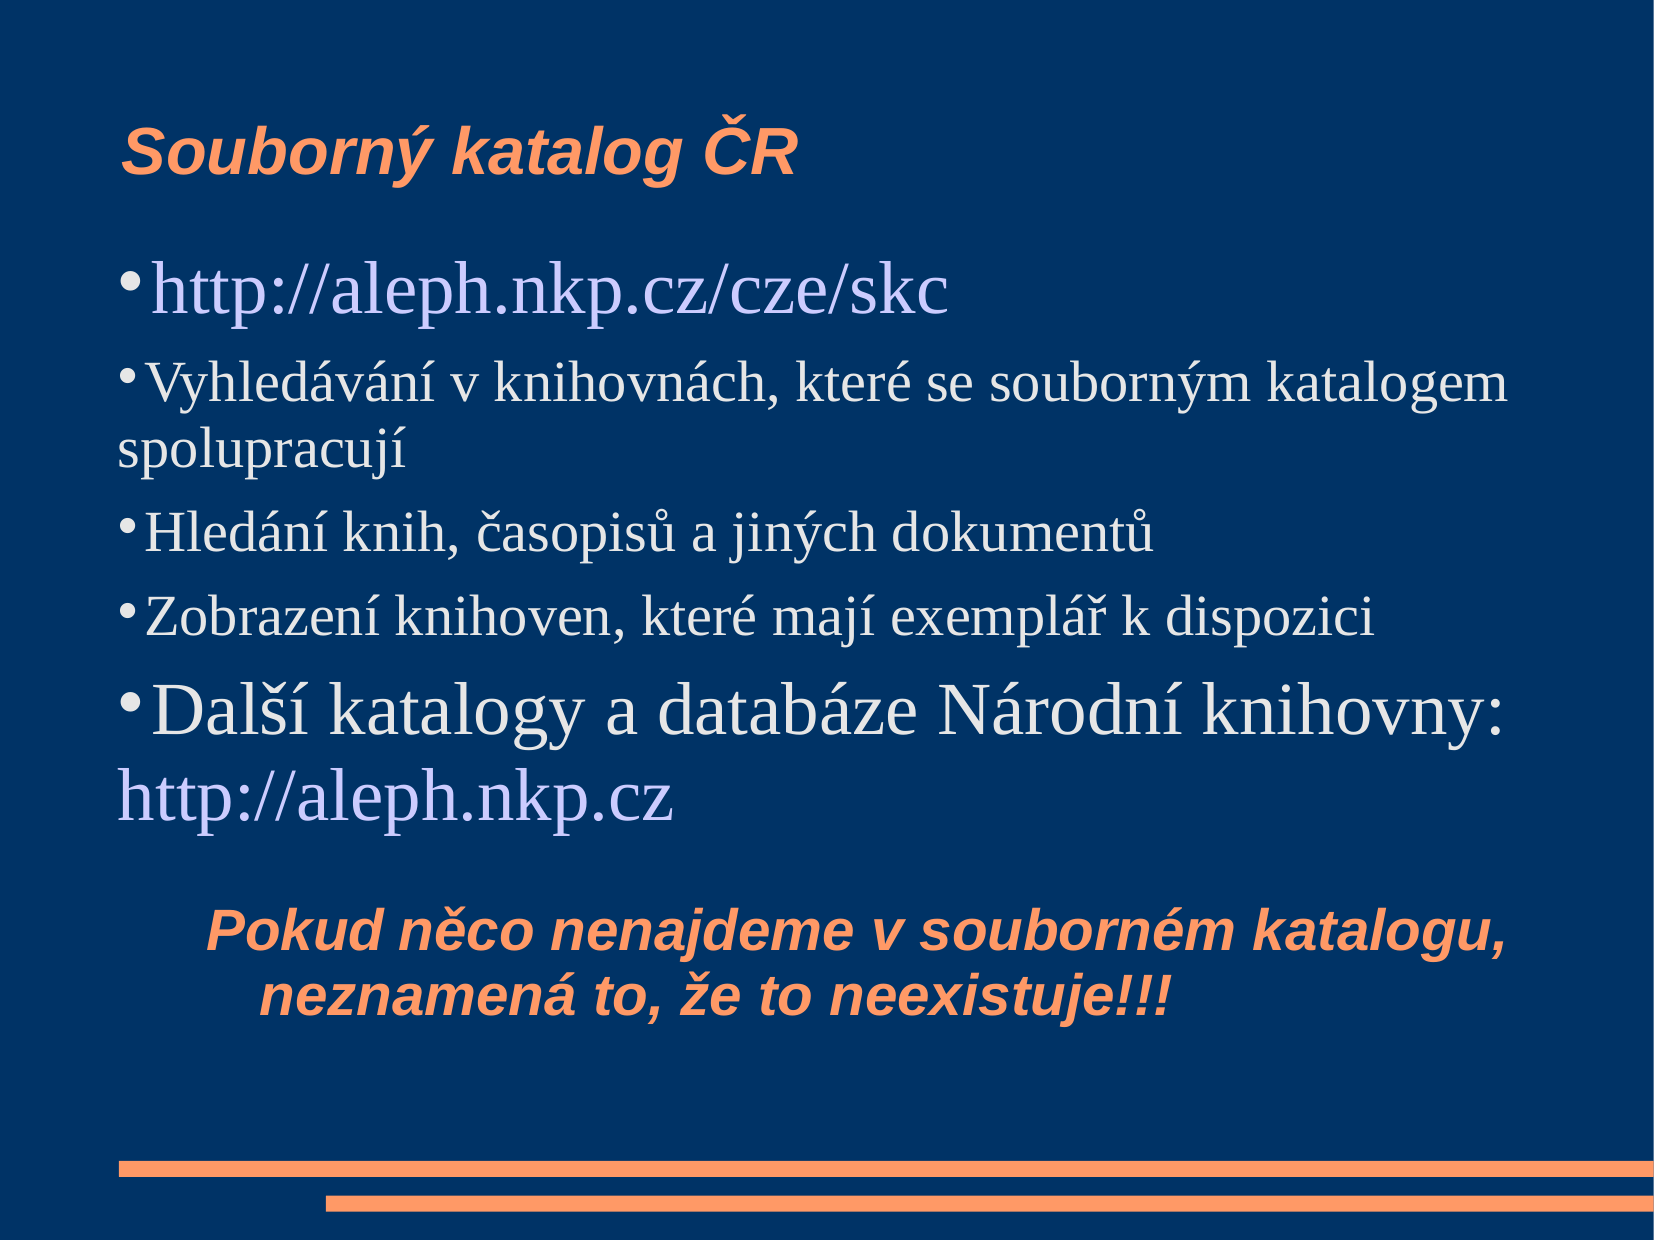

# Souborný katalog ČR
http://aleph.nkp.cz/cze/skc
Vyhledávání v knihovnách, které se souborným katalogem spolupracují
Hledání knih, časopisů a jiných dokumentů
Zobrazení knihoven, které mají exemplář k dispozici
Další katalogy a databáze Národní knihovny: http://aleph.nkp.cz
Pokud něco nenajdeme v souborném katalogu, neznamená to, že to neexistuje!!!